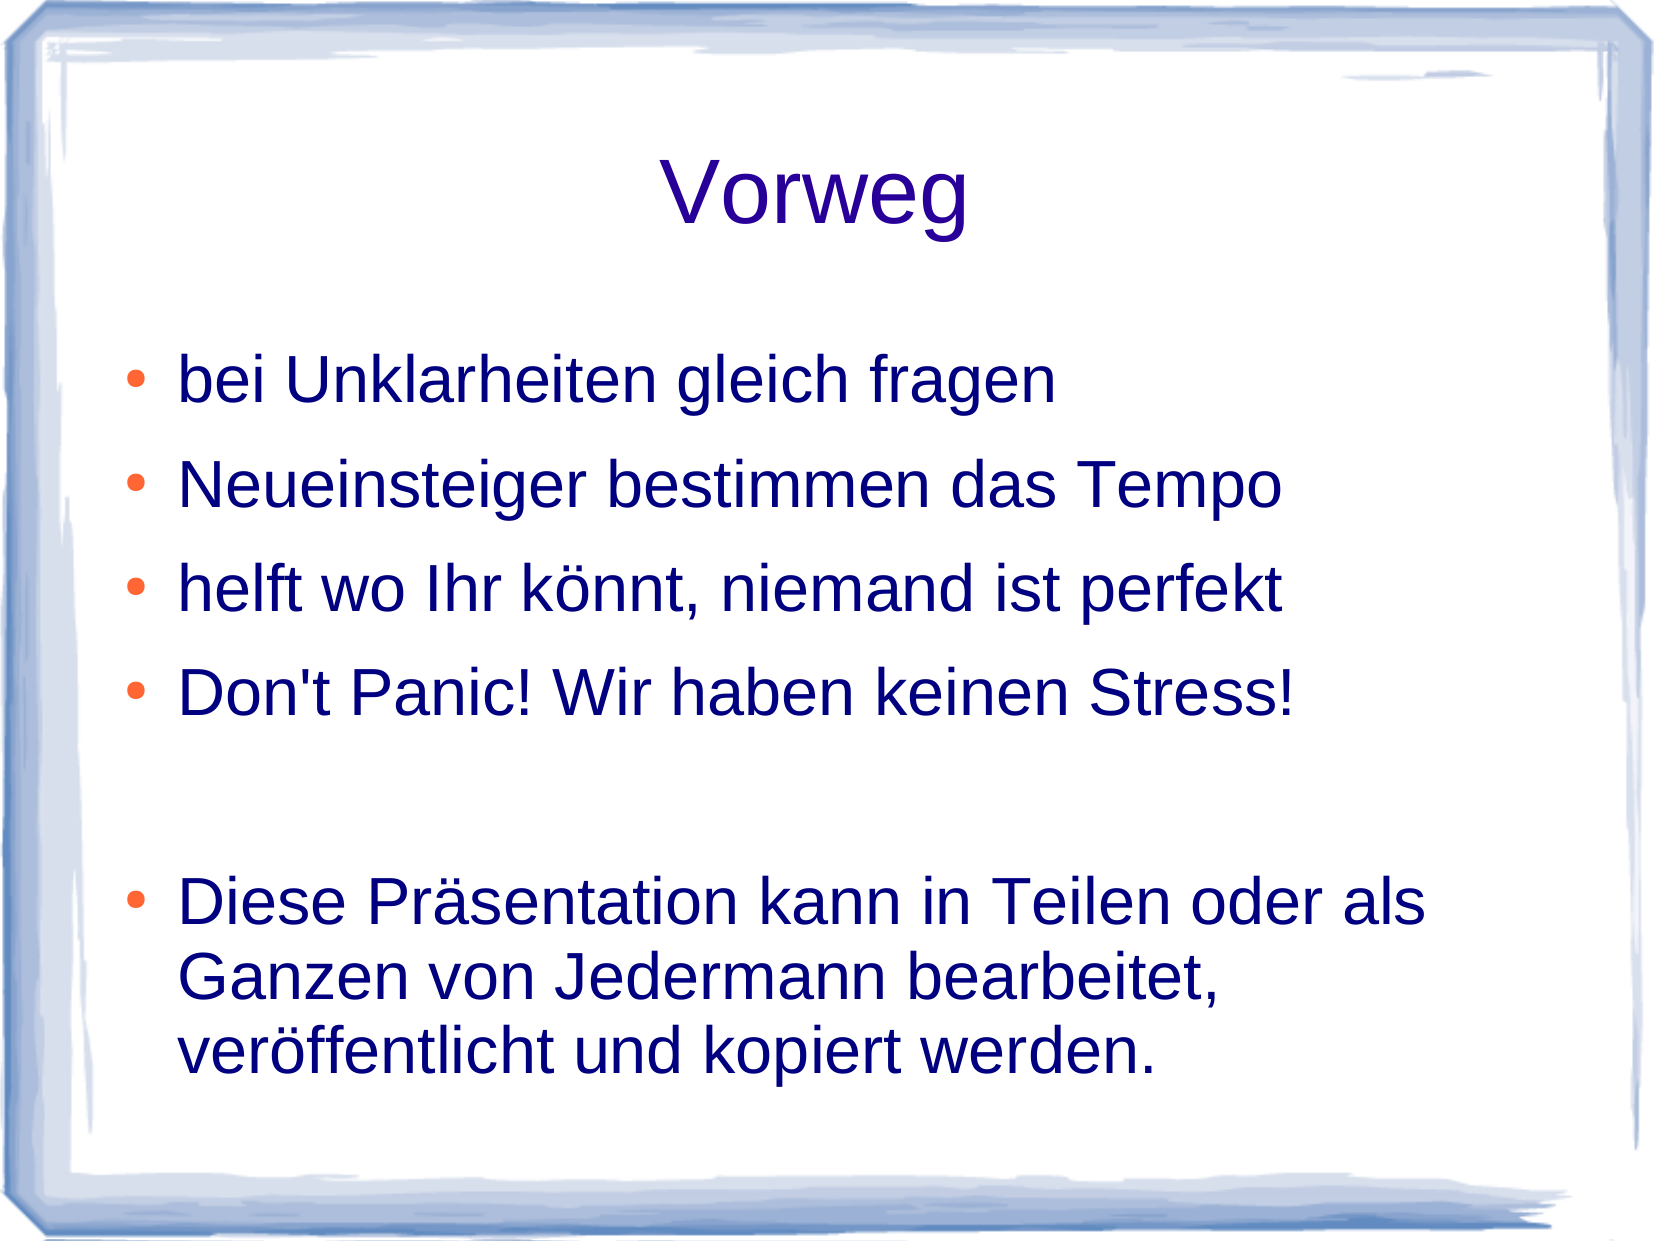

# Vorweg
bei Unklarheiten gleich fragen
Neueinsteiger bestimmen das Tempo
helft wo Ihr könnt, niemand ist perfekt
Don't Panic! Wir haben keinen Stress!
Diese Präsentation kann in Teilen oder als Ganzen von Jedermann bearbeitet, veröffentlicht und kopiert werden.